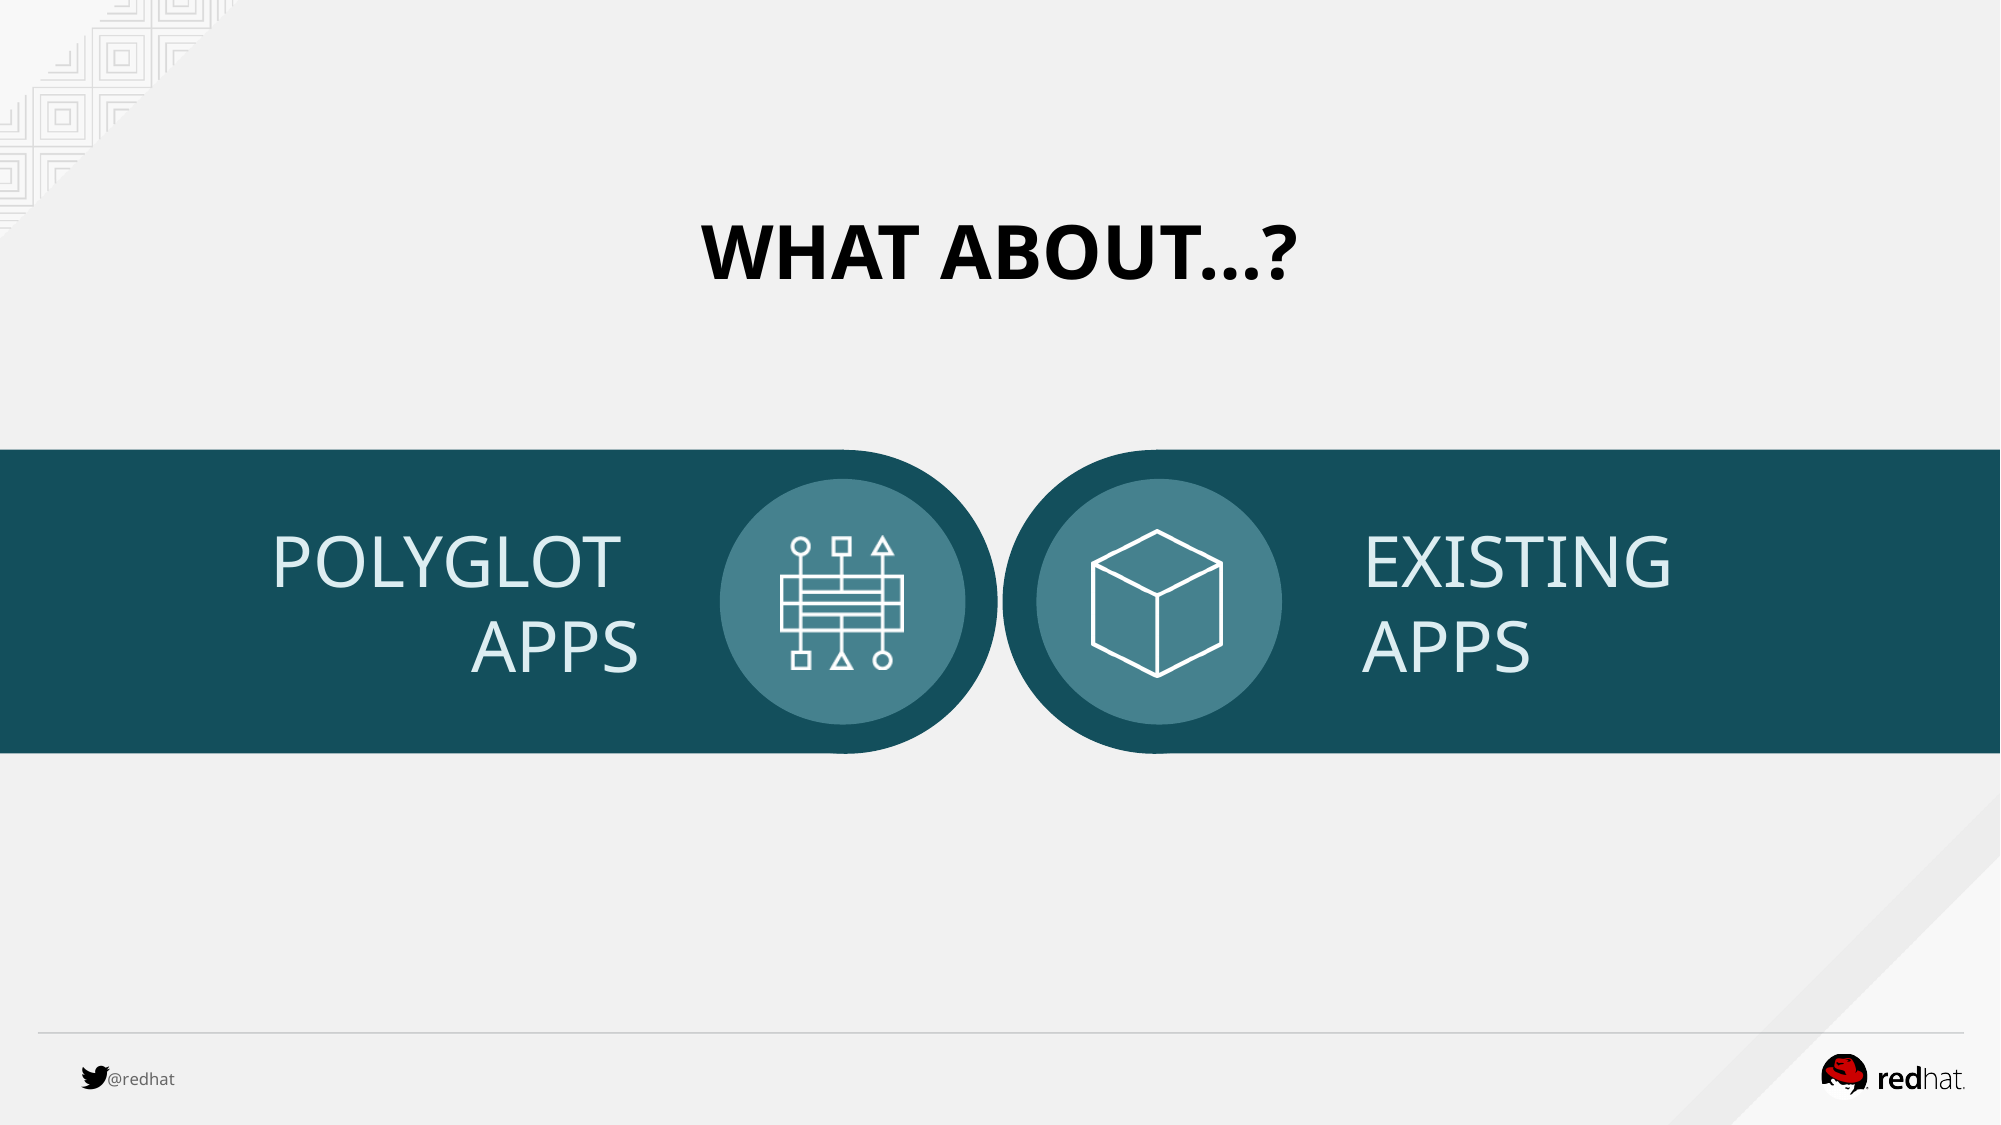

# WHAT ABOUT…?
POLYGLOT
APPS
EXISTING
APPS